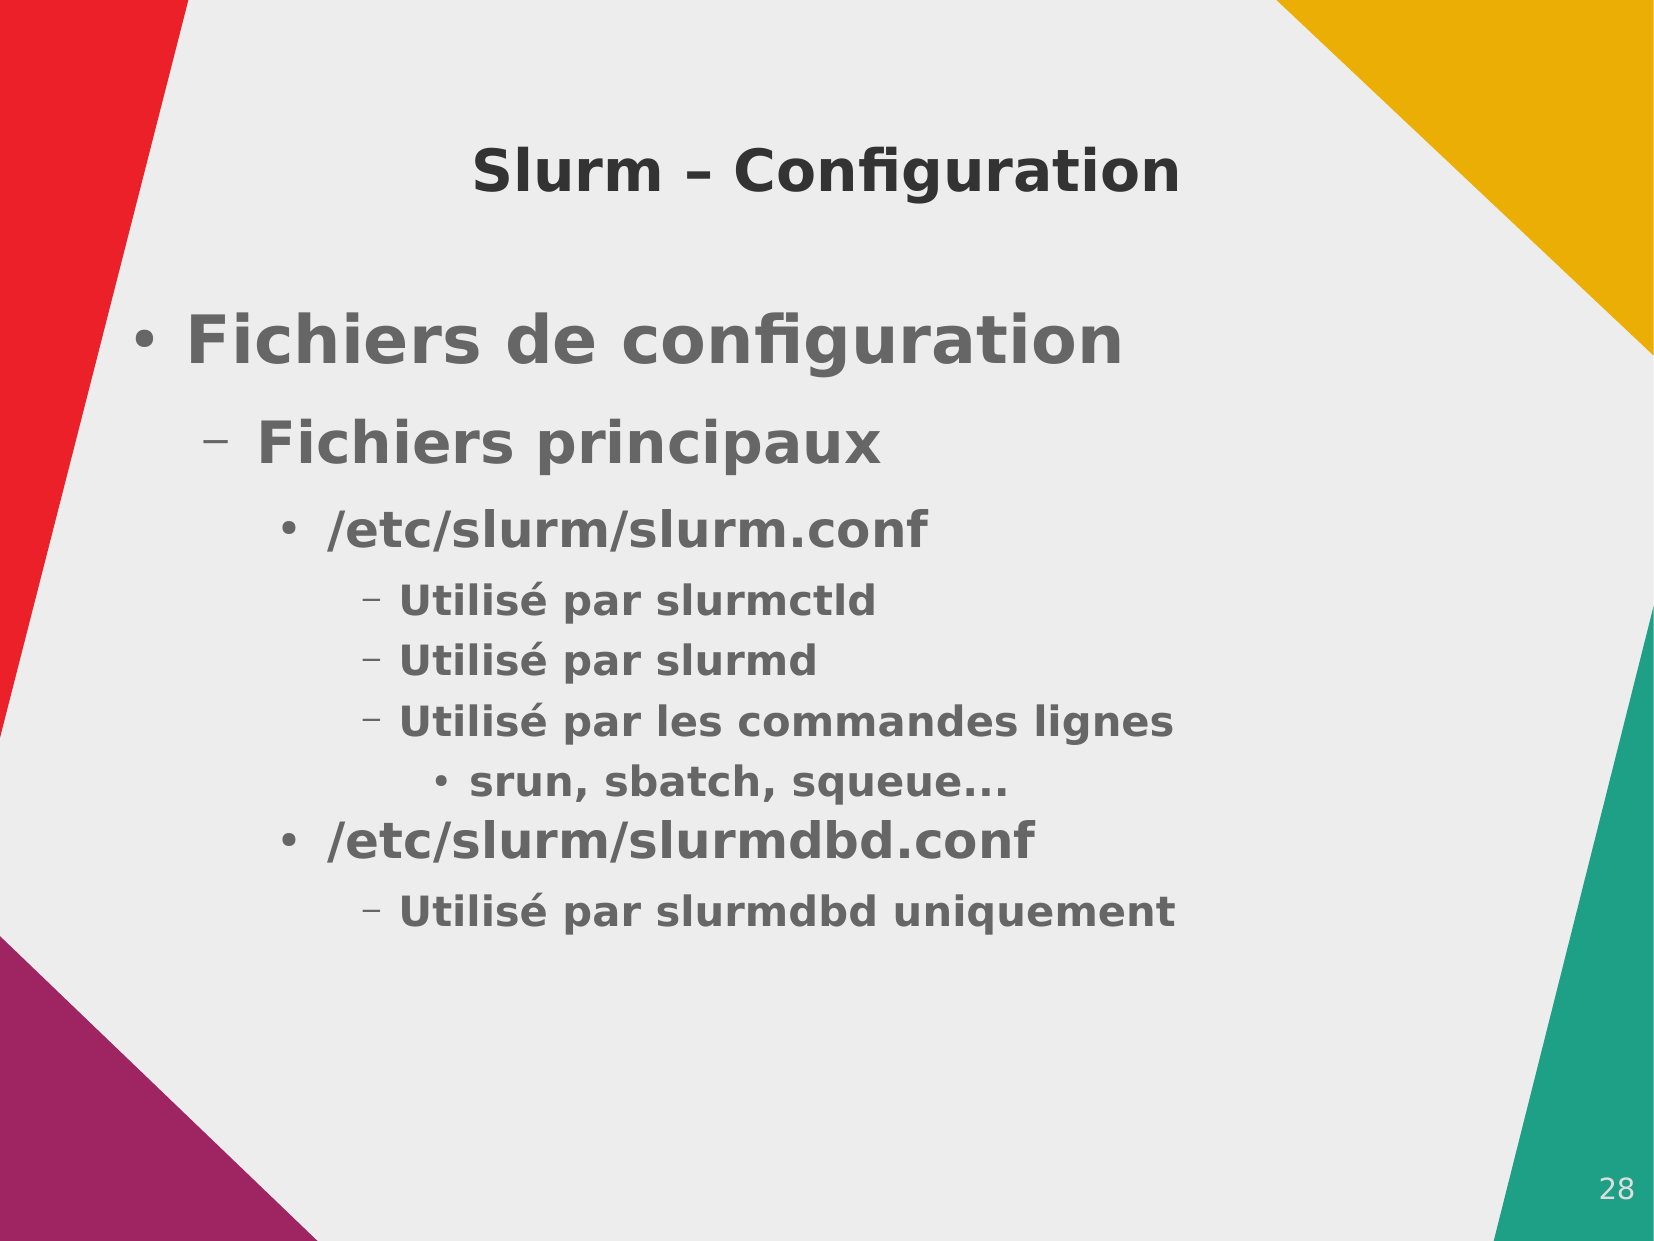

# Slurm – Configuration
Fichiers de configuration
Fichiers principaux
/etc/slurm/slurm.conf
Utilisé par slurmctld
Utilisé par slurmd
Utilisé par les commandes lignes
srun, sbatch, squeue...
/etc/slurm/slurmdbd.conf
Utilisé par slurmdbd uniquement
28